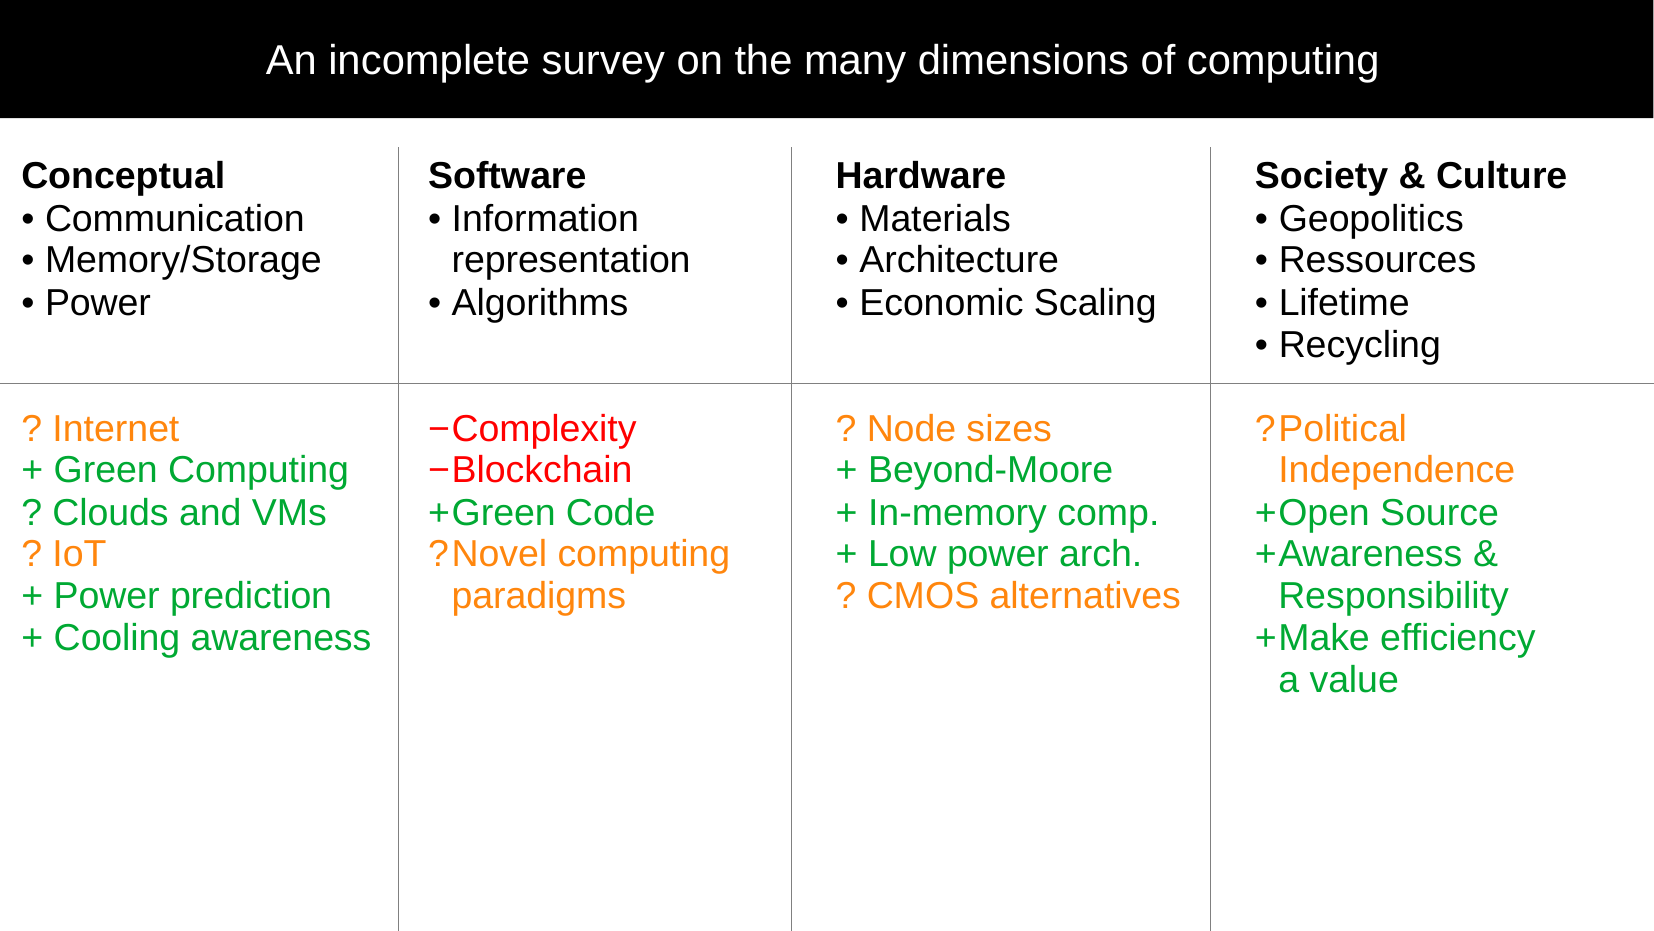

An incomplete survey on the many dimensions of computing
Conceptual
• Communication
• Memory/Storage
• Power
? Internet
+ Green Computing
? Clouds and VMs
? IoT
+ Power prediction
+ Cooling awareness
Software
•	Information
 	representation
•	Algorithms
−	Complexity
−	Blockchain
+	Green Code
?	Novel computing
 	paradigms
Hardware
• Materials
• Architecture
• Economic Scaling
? Node sizes
+ Beyond-Moore
+ In-memory comp.
+ Low power arch.
? CMOS alternatives
Society & Culture
• Geopolitics
• Ressources
• Lifetime
• Recycling
?	Political
	Independence
+	Open Source
+	Awareness &
	Responsibility
+	Make efficiency
	a value